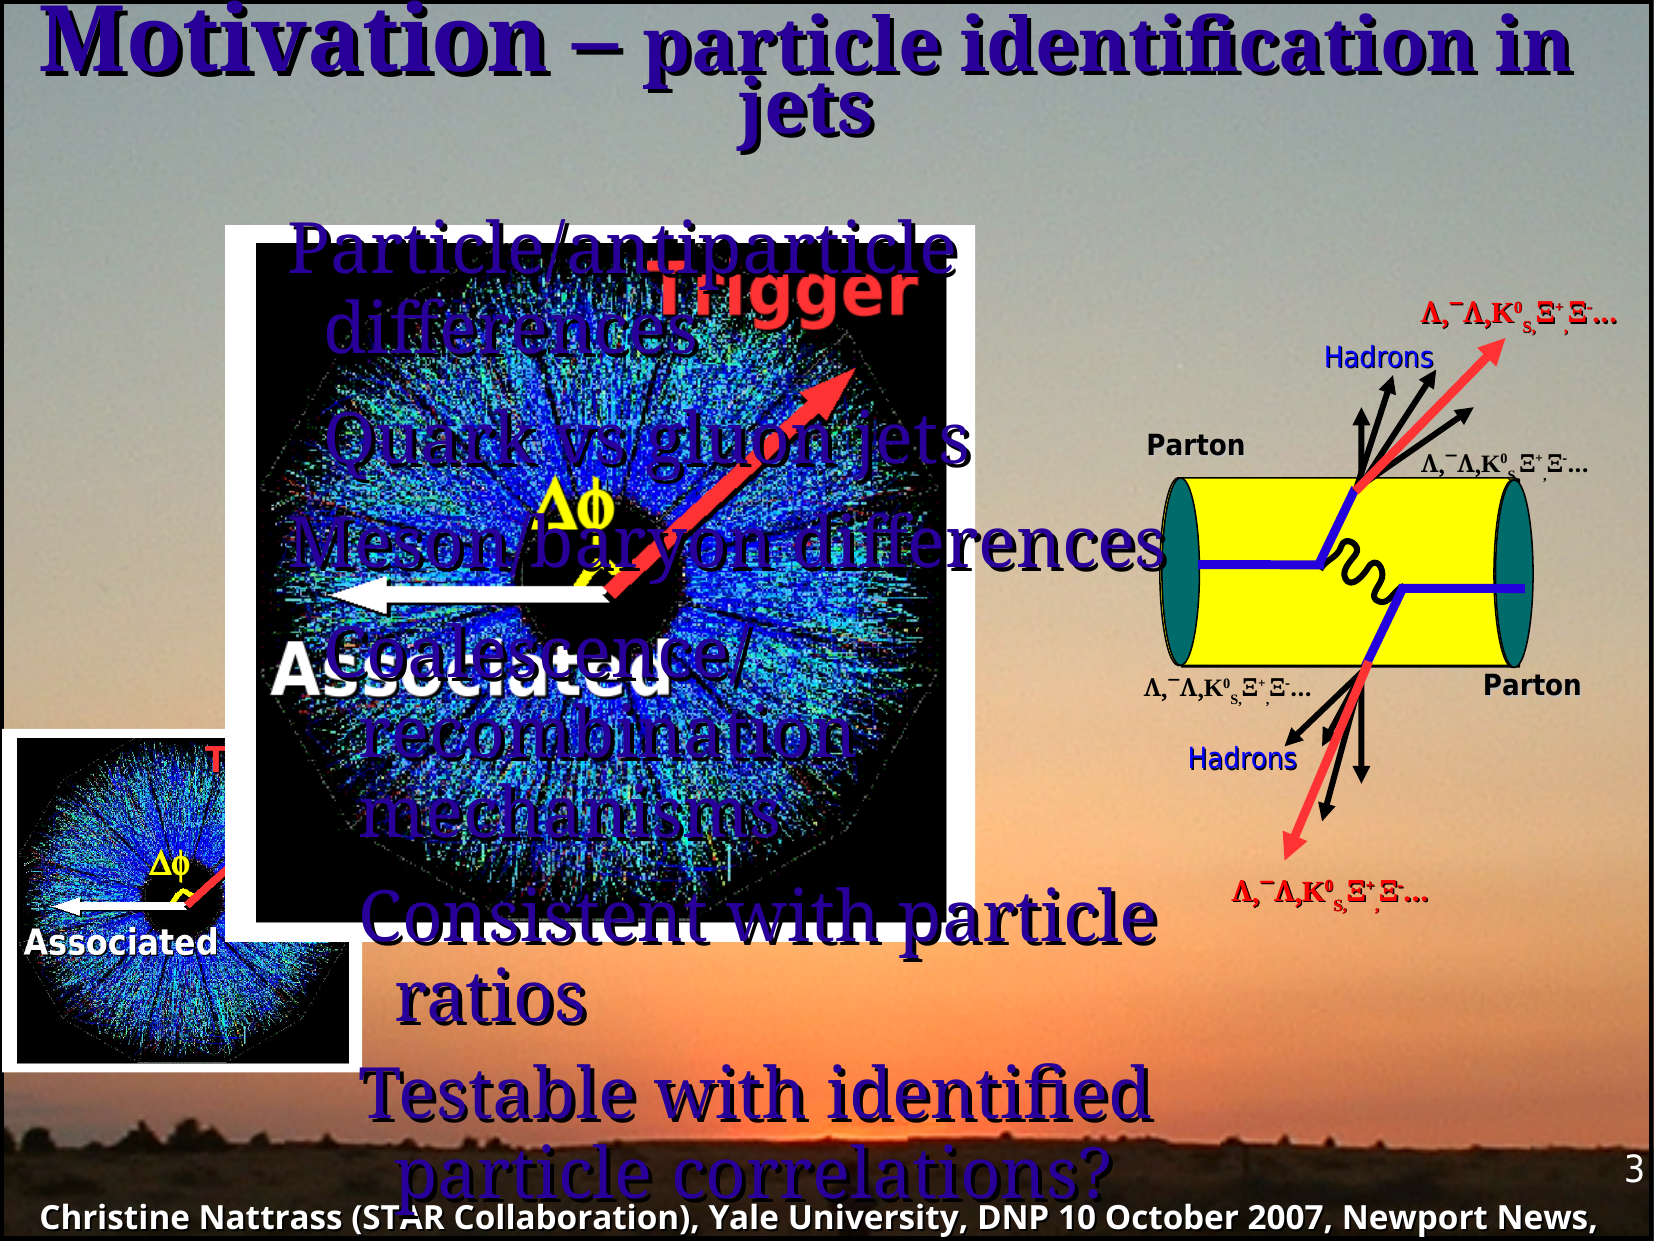

# Motivation – particle identification in jets
Particle/antiparticle differences
Quark vs gluon jets
Meson/baryon differences
Coalescence/ recombination mechanisms
Consistent with particle ratios
Testable with identified particle correlations?
ΛΛK0S,Ξ+,Ξ-...
Hadrons
Parton
ΛΛK0S,Ξ+,Ξ-...
Parton
ΛΛK0S,Ξ+,Ξ-...
Hadrons
ΛΛK0S,Ξ+,Ξ-...
ΛΛK0S,Ξ+,Ξ-...